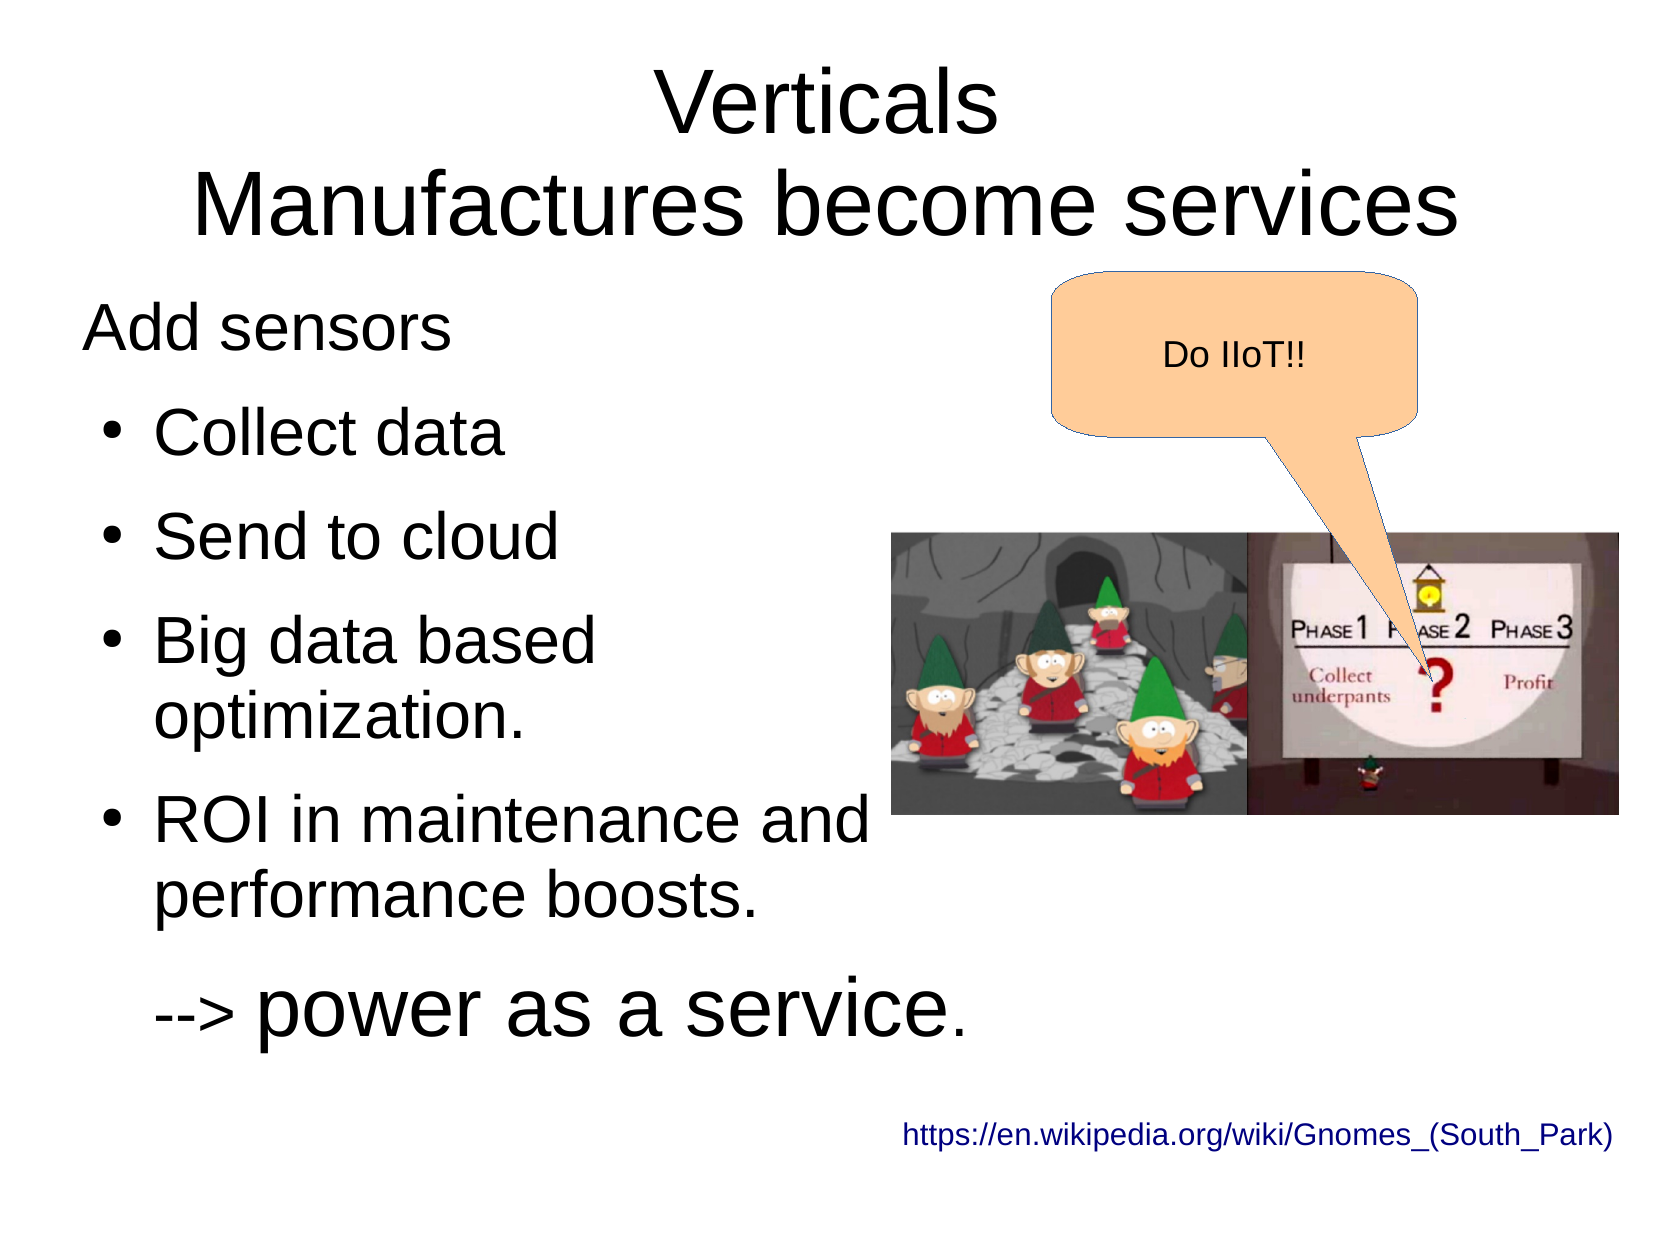

# Verticals Manufactures become services
Do IIoT!!
Add sensors
Collect data
Send to cloud
Big data based optimization.
ROI in maintenance and performance boosts.
--> power as a service.
https://en.wikipedia.org/wiki/Gnomes_(South_Park)